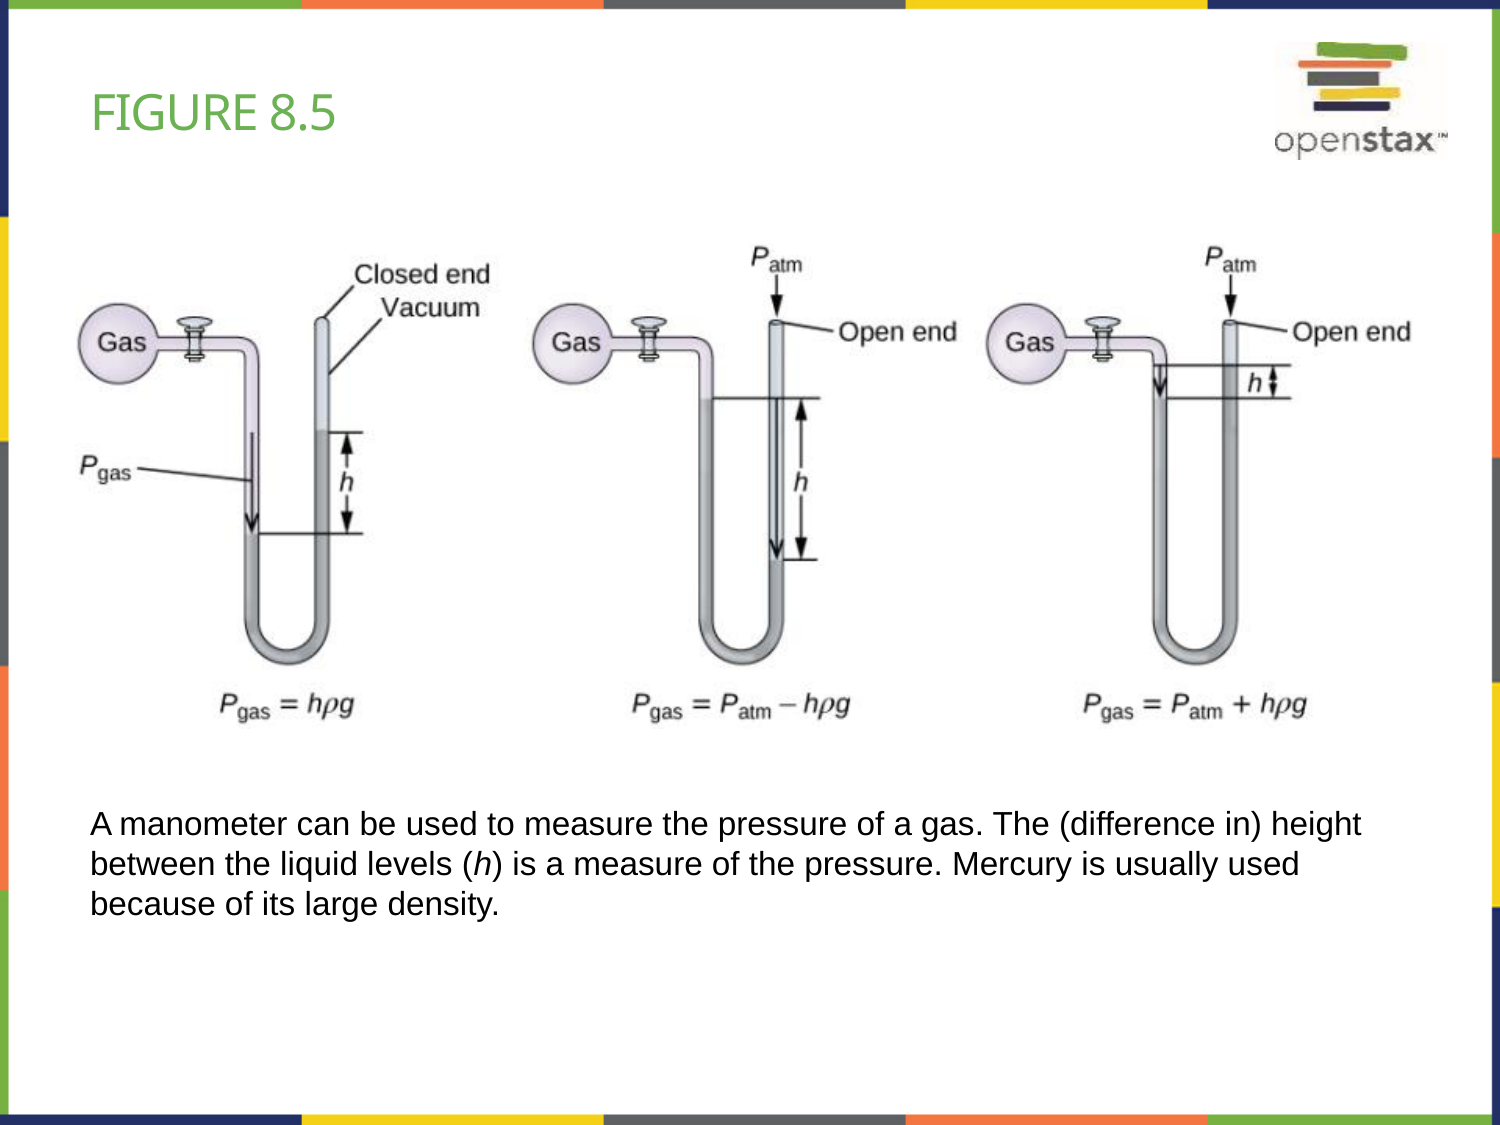

# Figure 8.5
A manometer can be used to measure the pressure of a gas. The (difference in) height between the liquid levels (h) is a measure of the pressure. Mercury is usually used because of its large density.